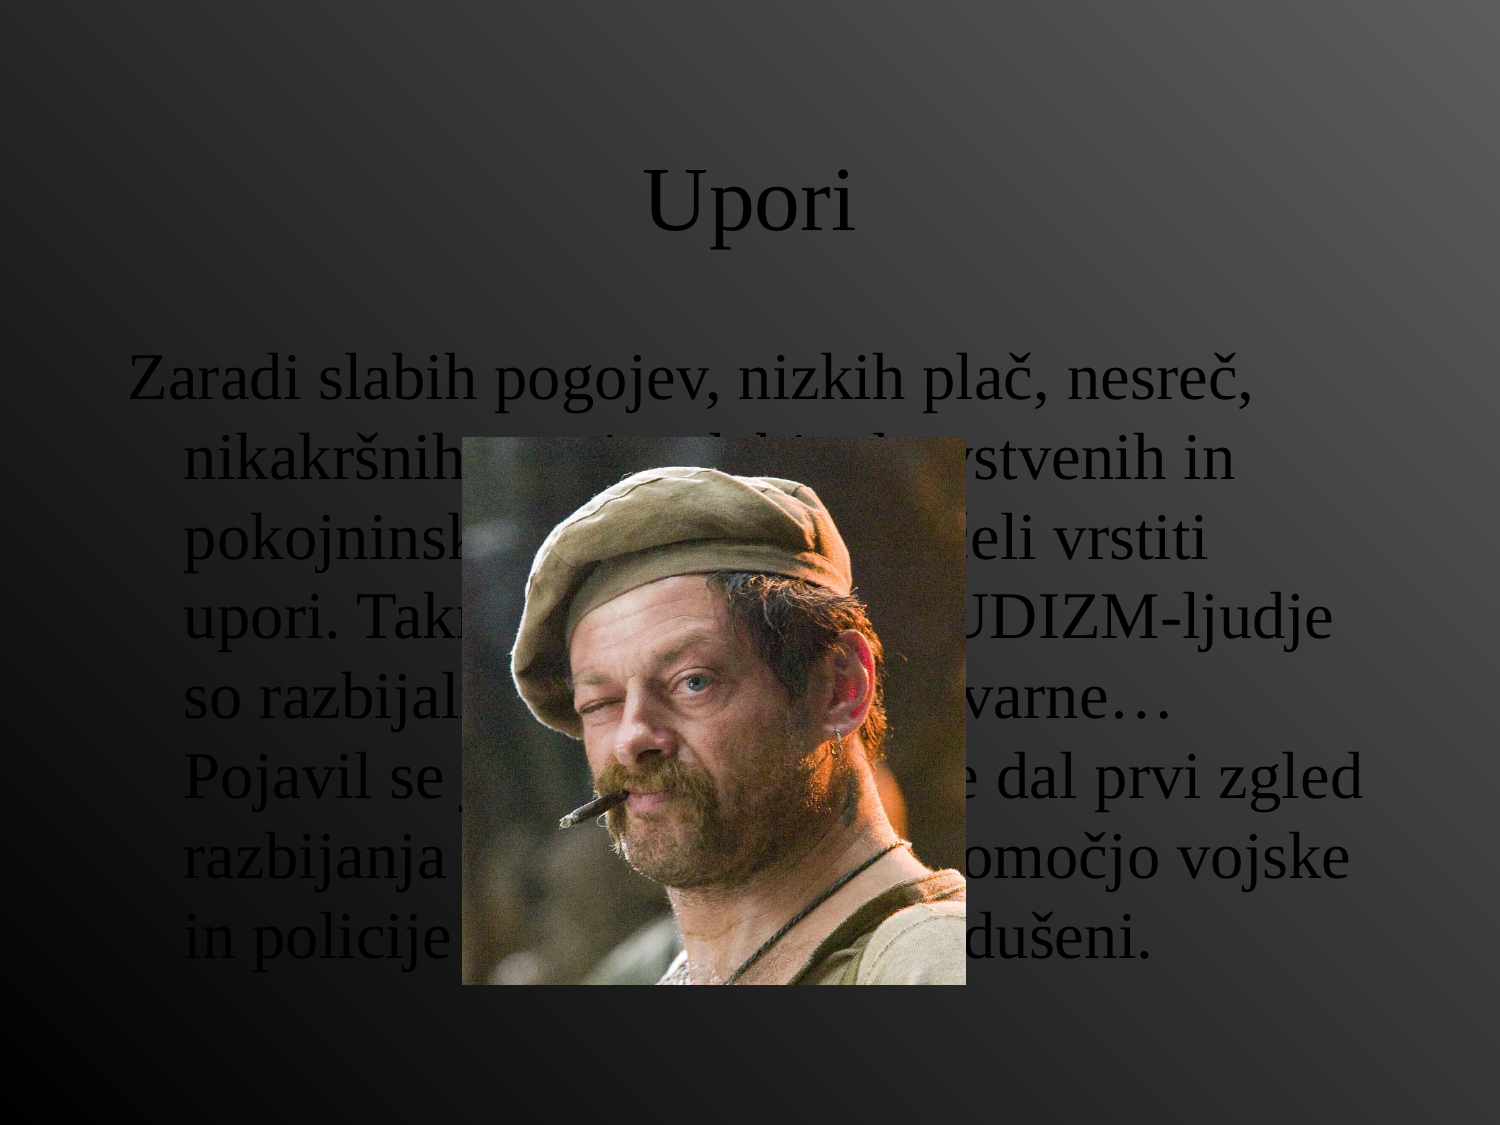

# Upori
Zaradi slabih pogojev, nizkih plač, nesreč, nikakršnih pravic, slabi zdravstvenih in pokojninskih pravic so se začeli vrstiti upori. Takrat se je pojavili LUDIZM-ljudje so razbijali stroje, požigali tovarne… Pojavil se je Nedu Ludu, ki je dal prvi zgled razbijanja strojev. Ampak s pomočjo vojske in policije so bili vsi upori zadušeni.